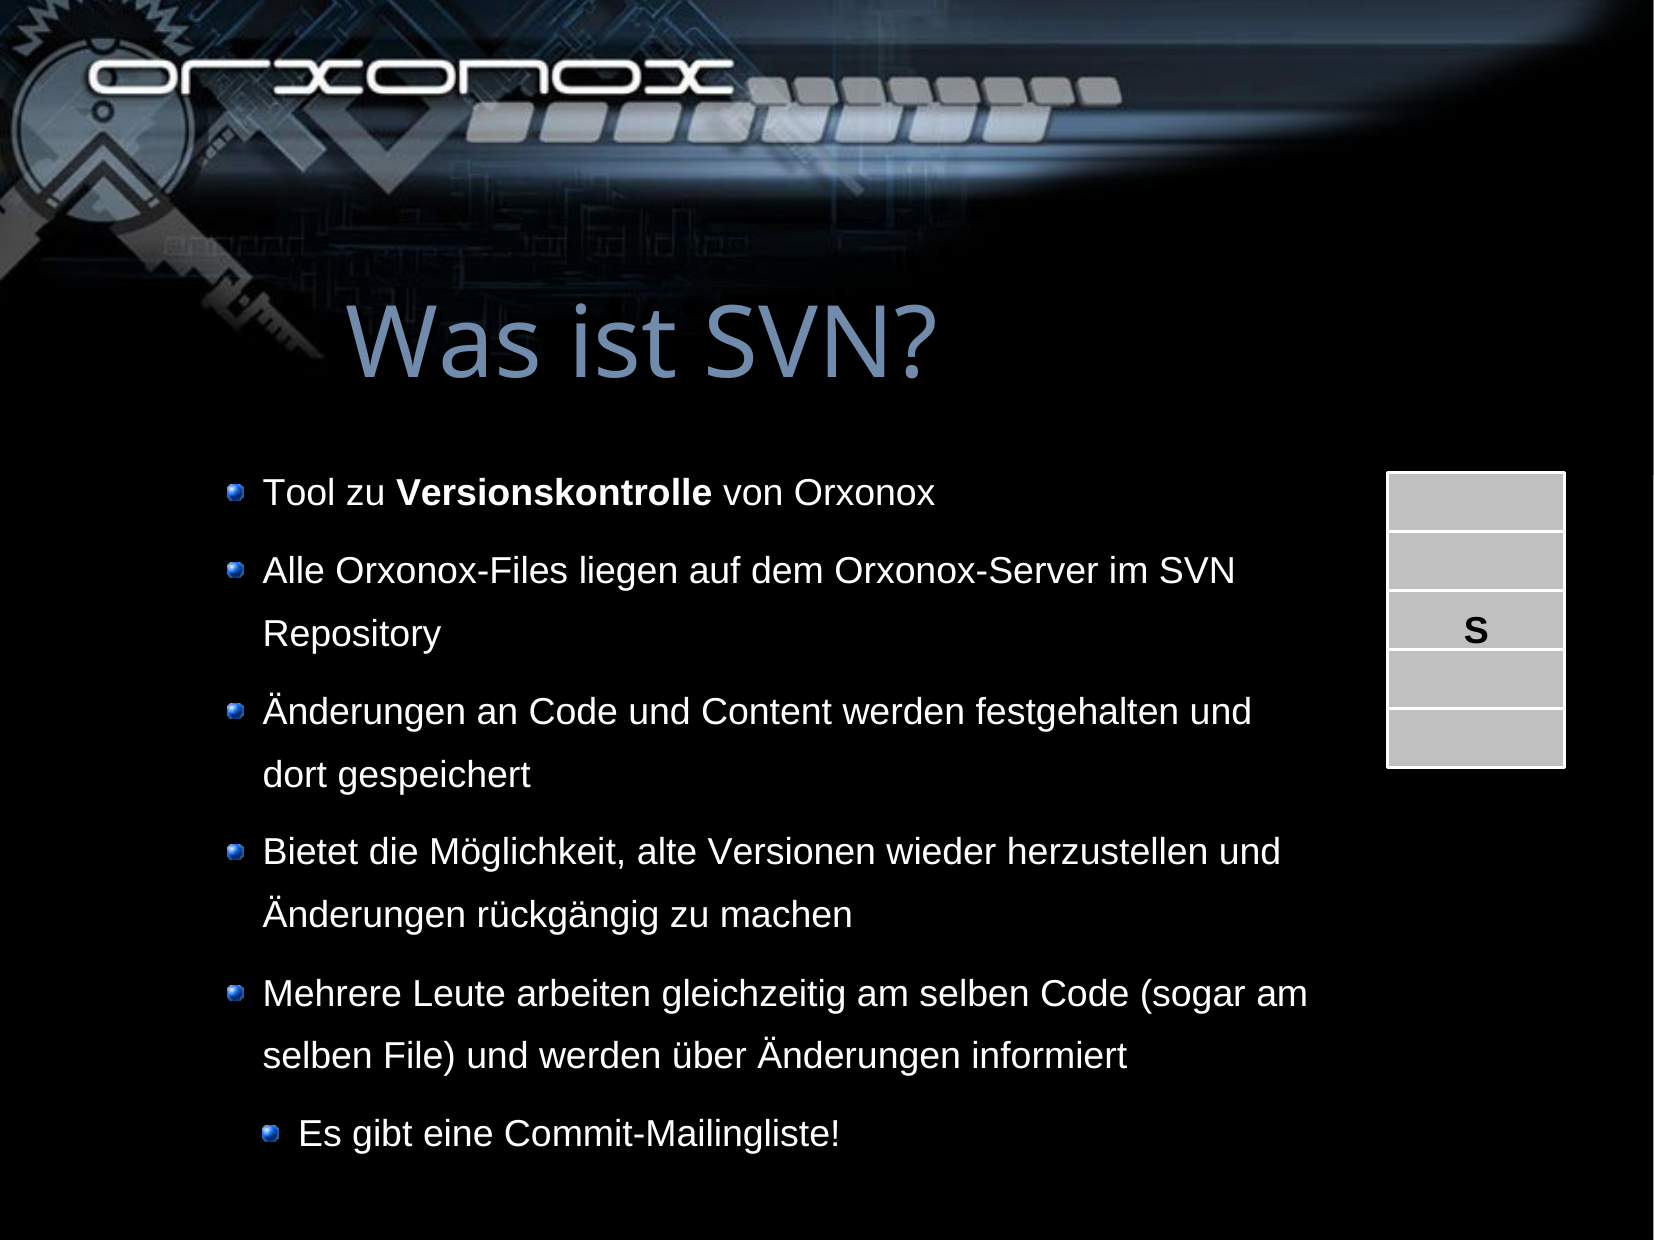

Was ist SVN?
Tool zu Versionskontrolle von Orxonox
Alle Orxonox-Files liegen auf dem Orxonox-Server im SVN Repository
Änderungen an Code und Content werden festgehalten und dort gespeichert
Bietet die Möglichkeit, alte Versionen wieder herzustellen und Änderungen rückgängig zu machen
Mehrere Leute arbeiten gleichzeitig am selben Code (sogar am selben File) und werden über Änderungen informiert
Es gibt eine Commit-Mailingliste!
S